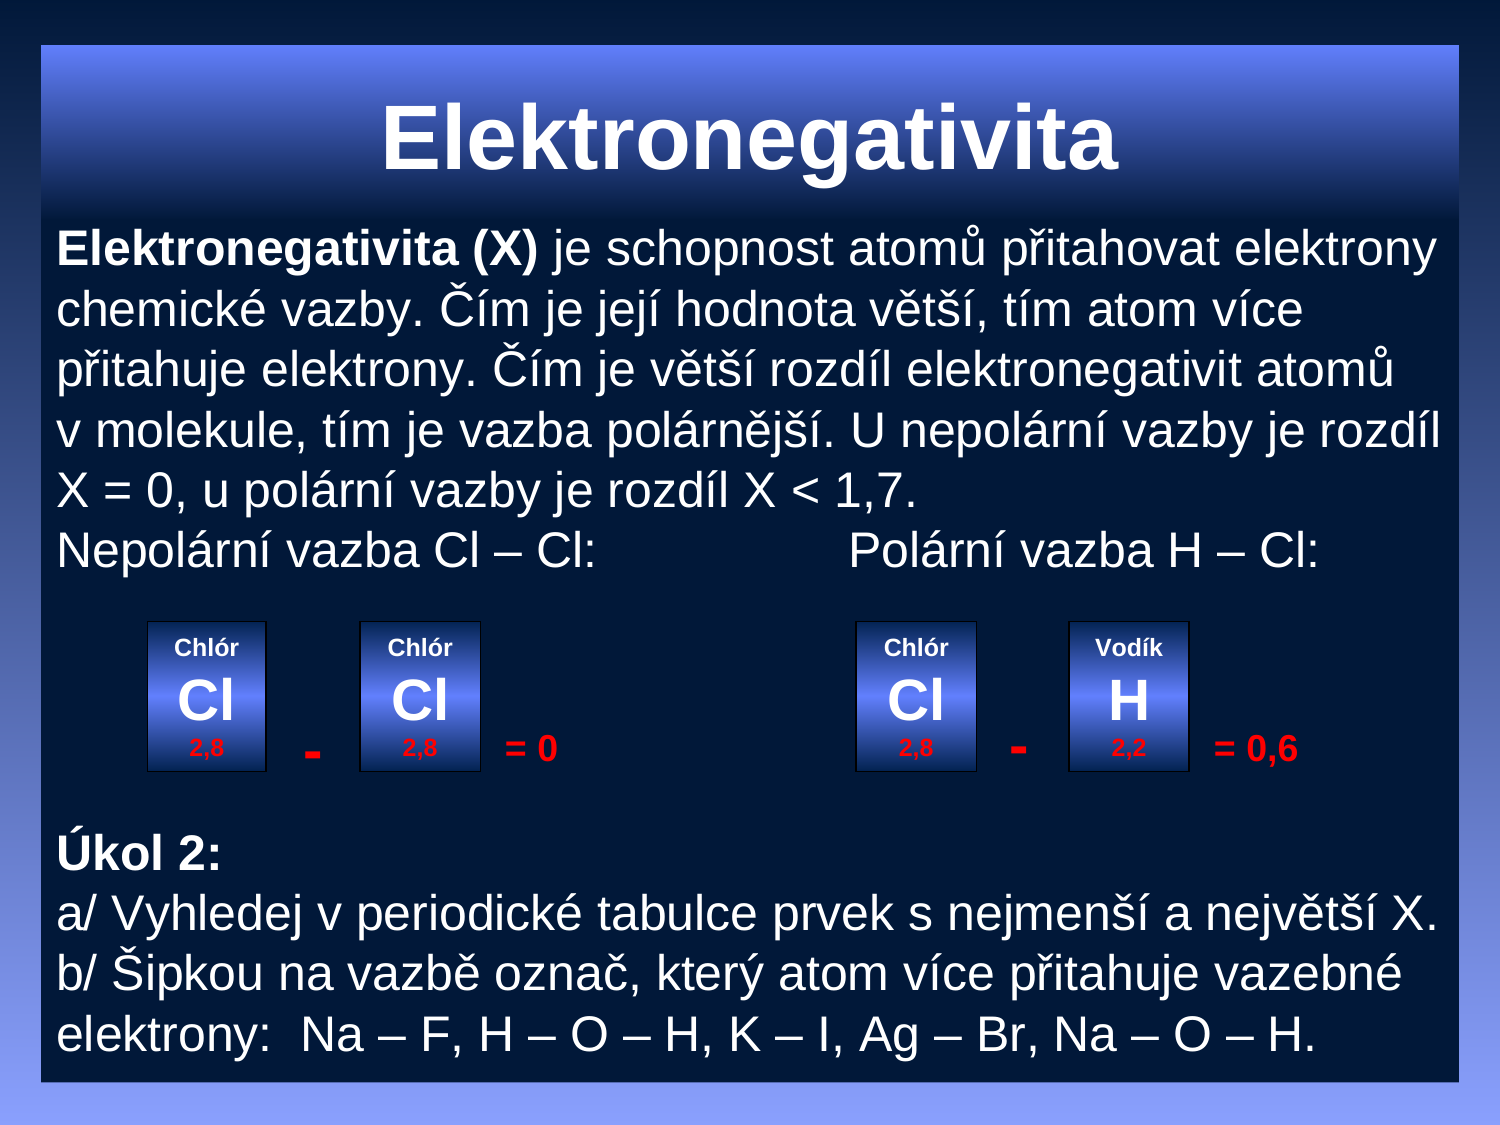

# Elektronegativita
Elektronegativita (X) je schopnost atomů přitahovat elektrony
chemické vazby. Čím je její hodnota větší, tím atom více
přitahuje elektrony. Čím je větší rozdíl elektronegativit atomů
v molekule, tím je vazba polárnější. U nepolární vazby je rozdíl
X = 0, u polární vazby je rozdíl X < 1,7.
Nepolární vazba Cl – Cl: Polární vazba H – Cl:
Úkol 2:
a/ Vyhledej v periodické tabulce prvek s nejmenší a největší X.
b/ Šipkou na vazbě označ, který atom více přitahuje vazebné
elektrony: Na – F, H – O – H, K – I, Ag – Br, Na – O – H.
Chlór
Cl
2,8
Chlór
Cl
2,8
Chlór
Cl
2,8
Vodík
H
2,2
-
-
= 0
= 0,6